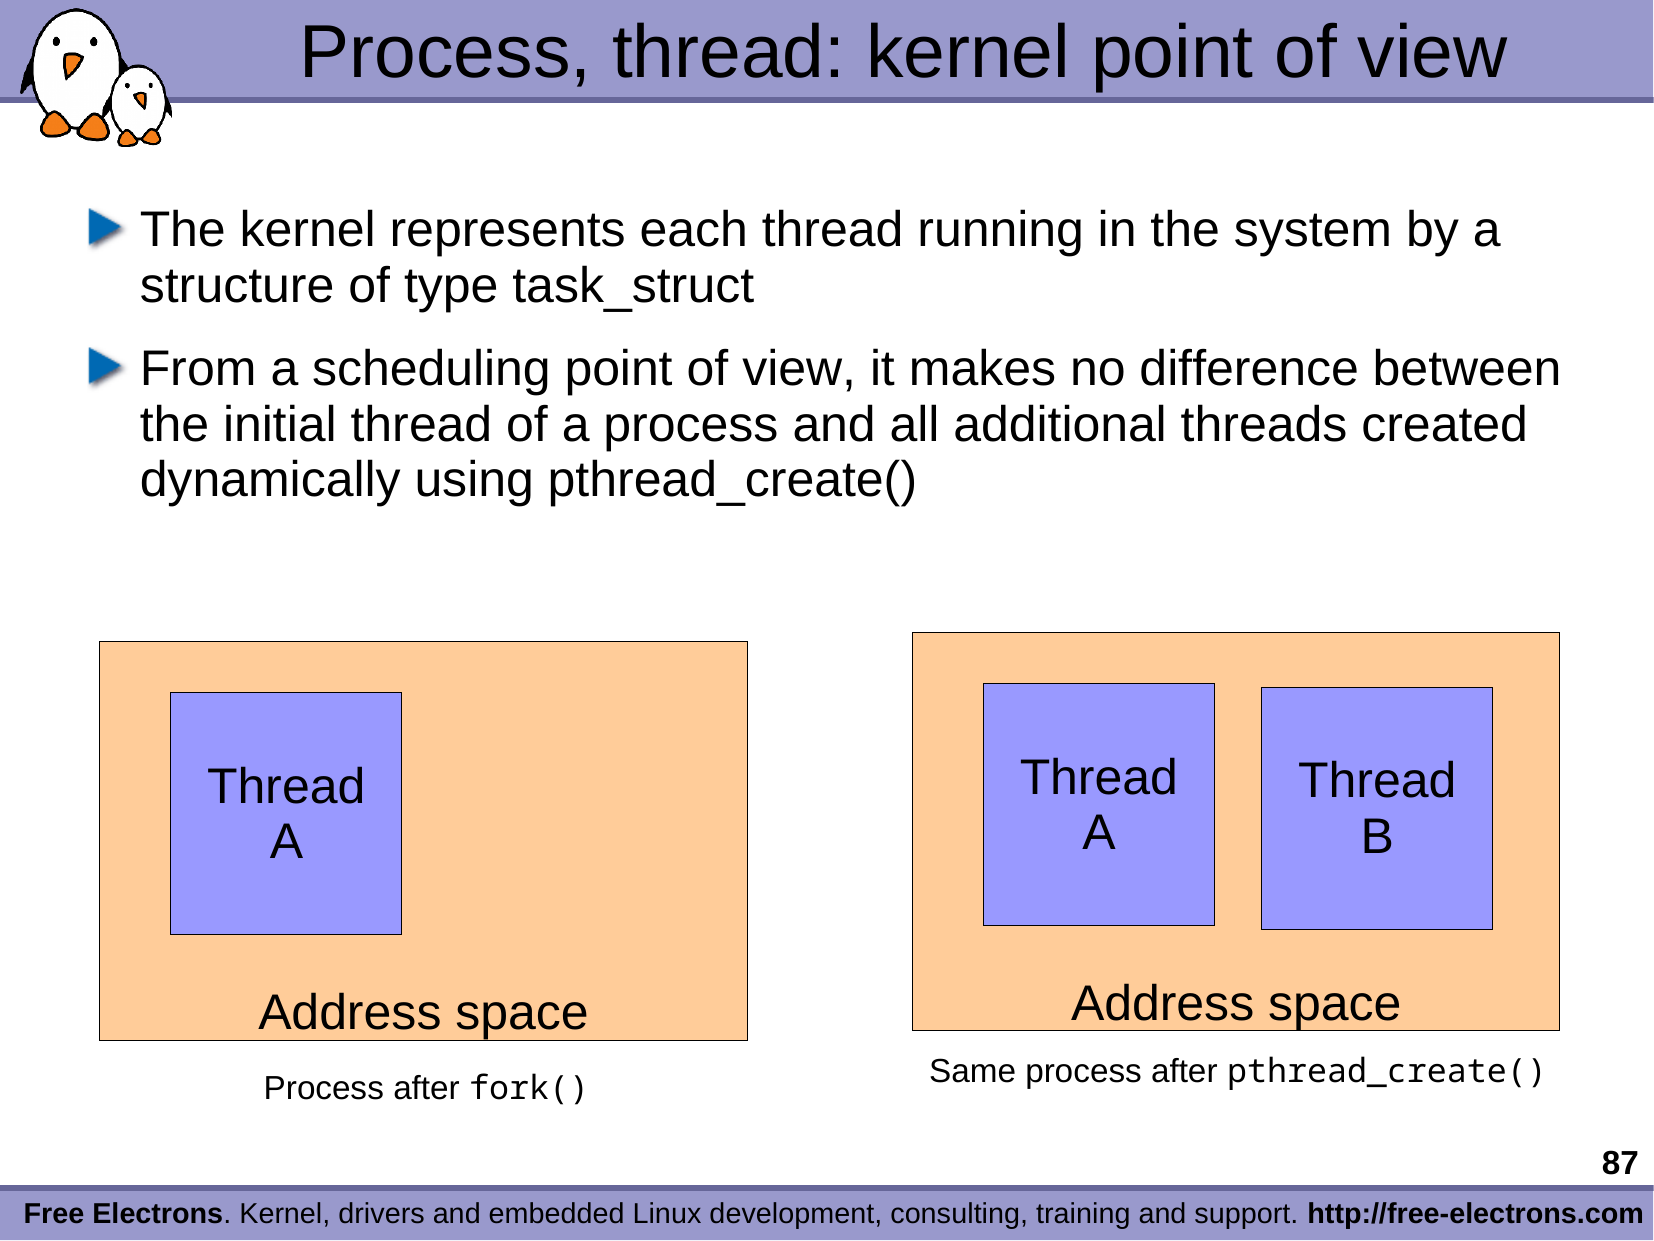

# Process, thread: kernel point of view
The kernel represents each thread running in the system by a structure of type task_struct
From a scheduling point of view, it makes no difference between the initial thread of a process and all additional threads created dynamically using pthread_create()
Address space
Address space
Thread
A
Thread
B
Thread
A
Same process after pthread_create()
Process after fork()